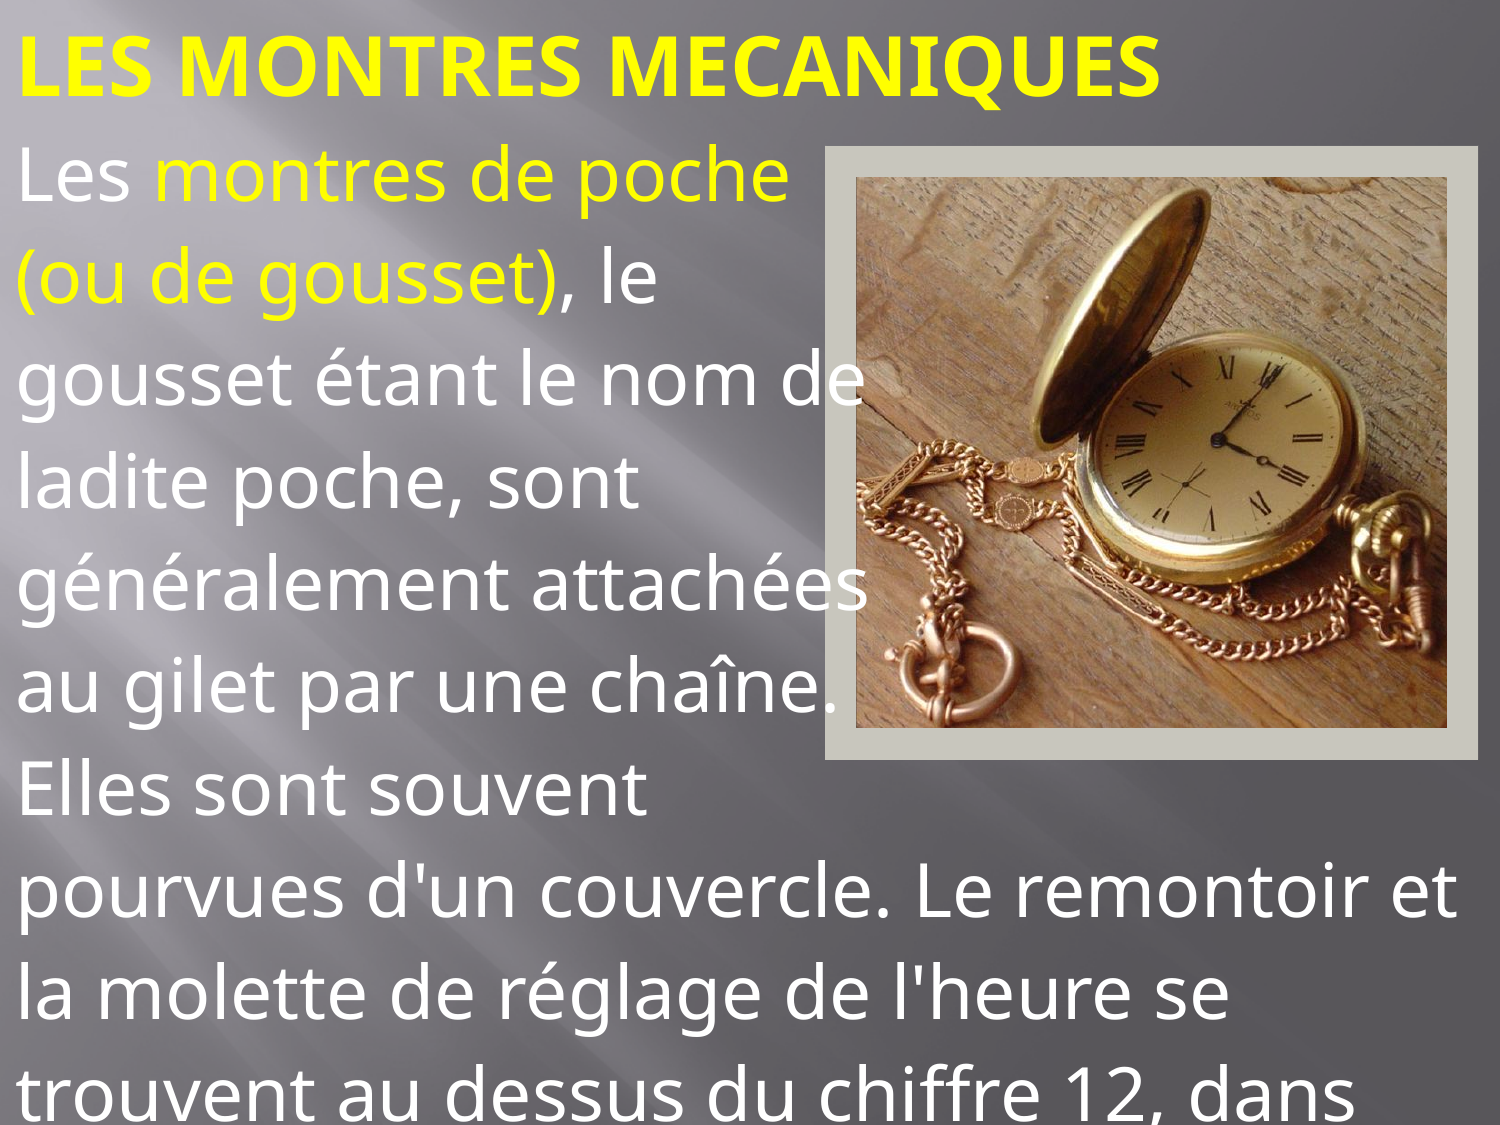

LES MONTRES MECANIQUES
Les montres de poche
(ou de gousset), le
gousset étant le nom de
ladite poche, sont
généralement attachées
au gilet par une chaîne.
Elles sont souvent
pourvues d'un couvercle. Le remontoir et la molette de réglage de l'heure se trouvent au dessus du chiffre 12, dans l'anneau.